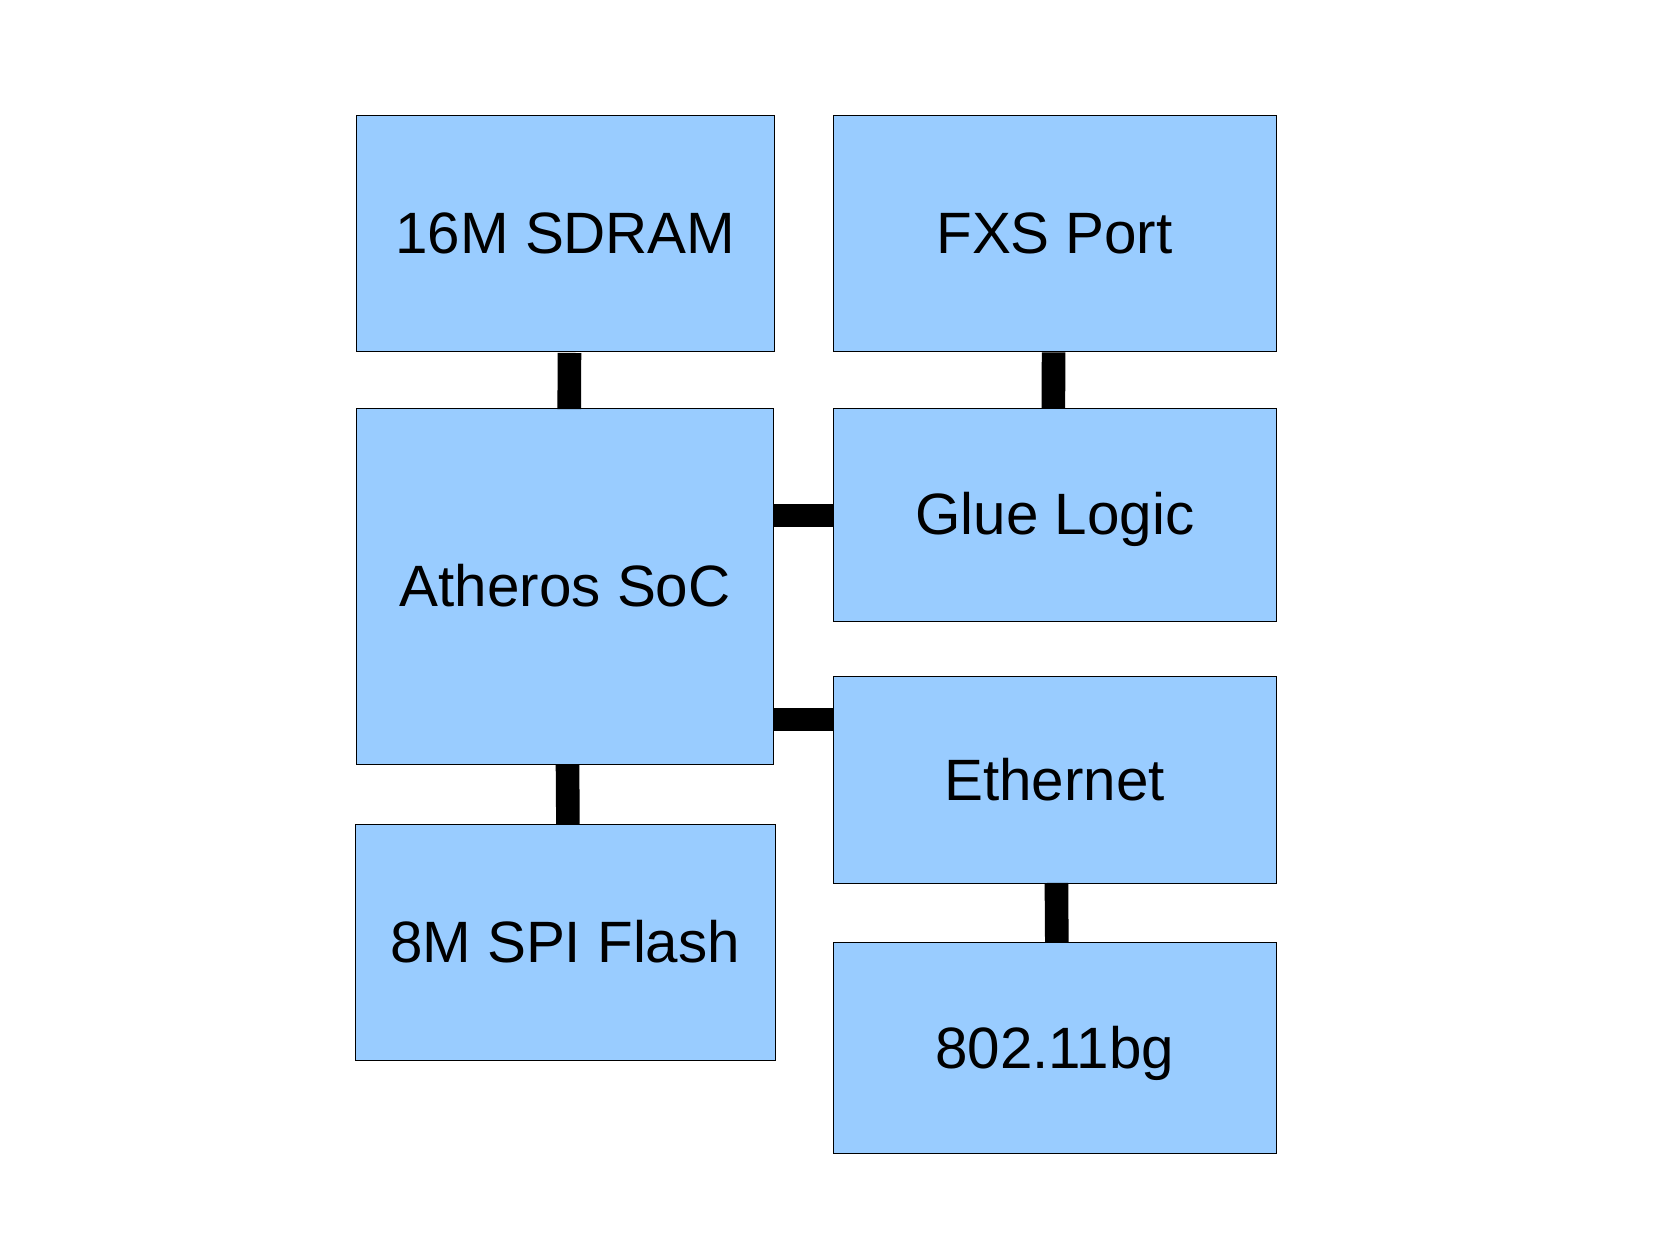

16M SDRAM
FXS Port
Atheros SoC
Glue Logic
Ethernet
8M SPI Flash
802.11bg